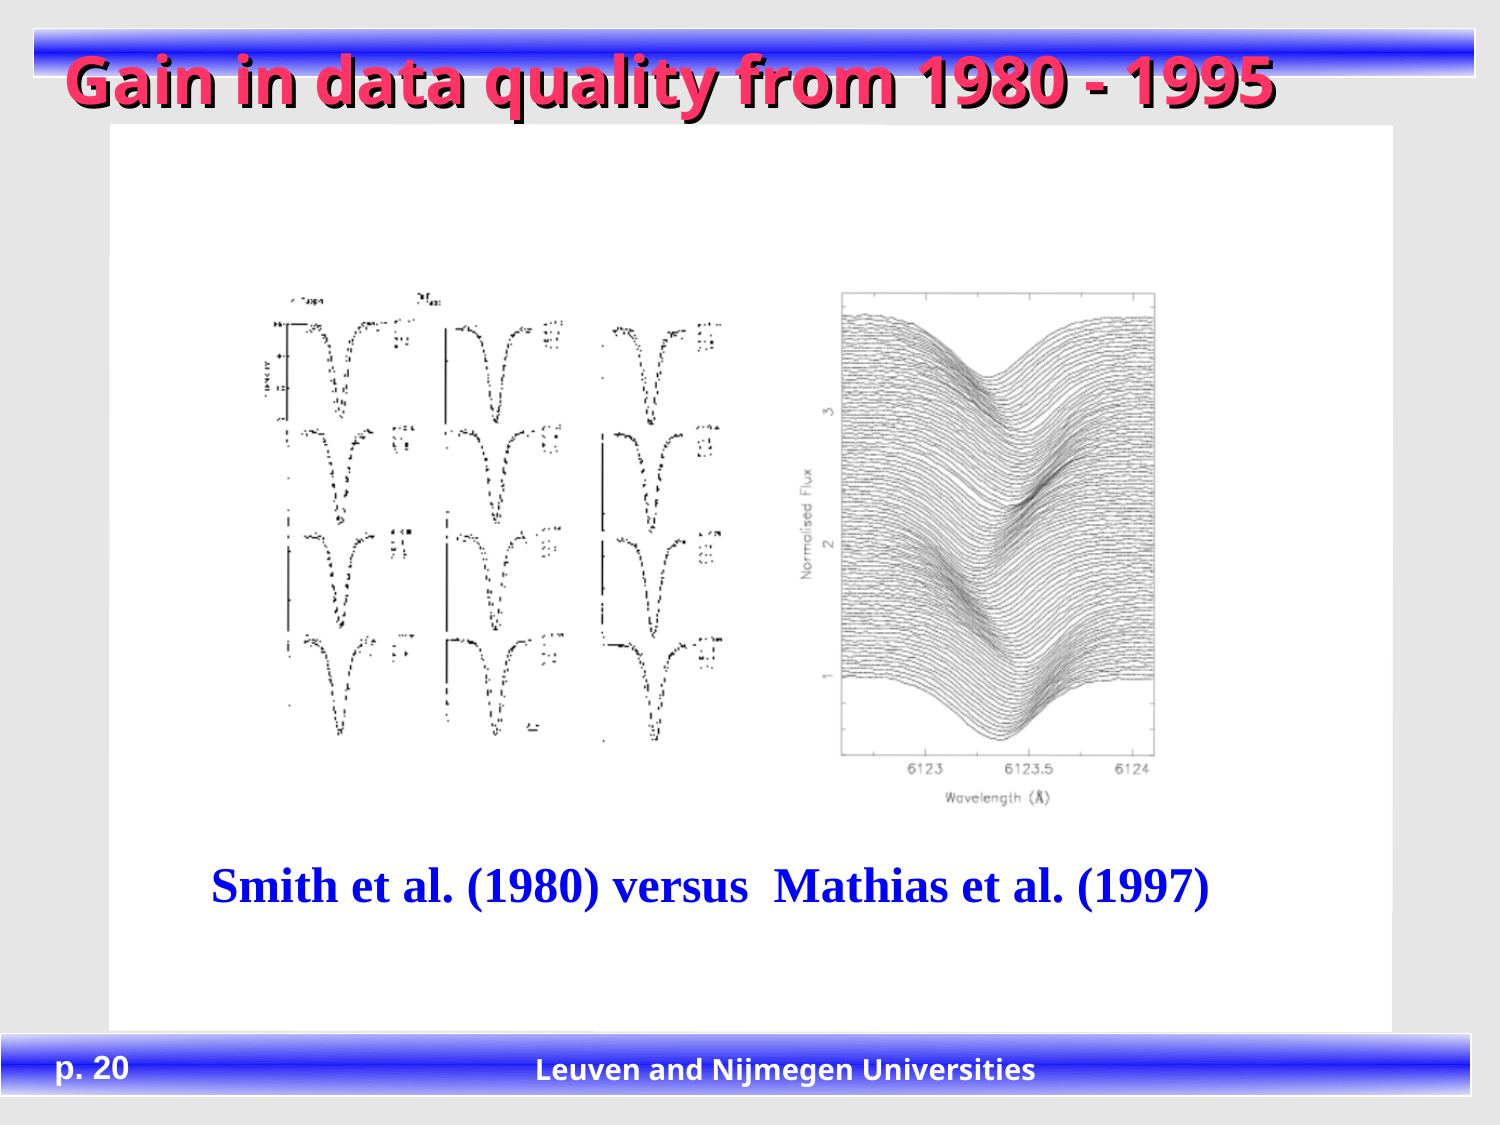

# Gain in data quality from 1980 - 1995
Smith et al. (1980) versus Mathias et al. (1997)